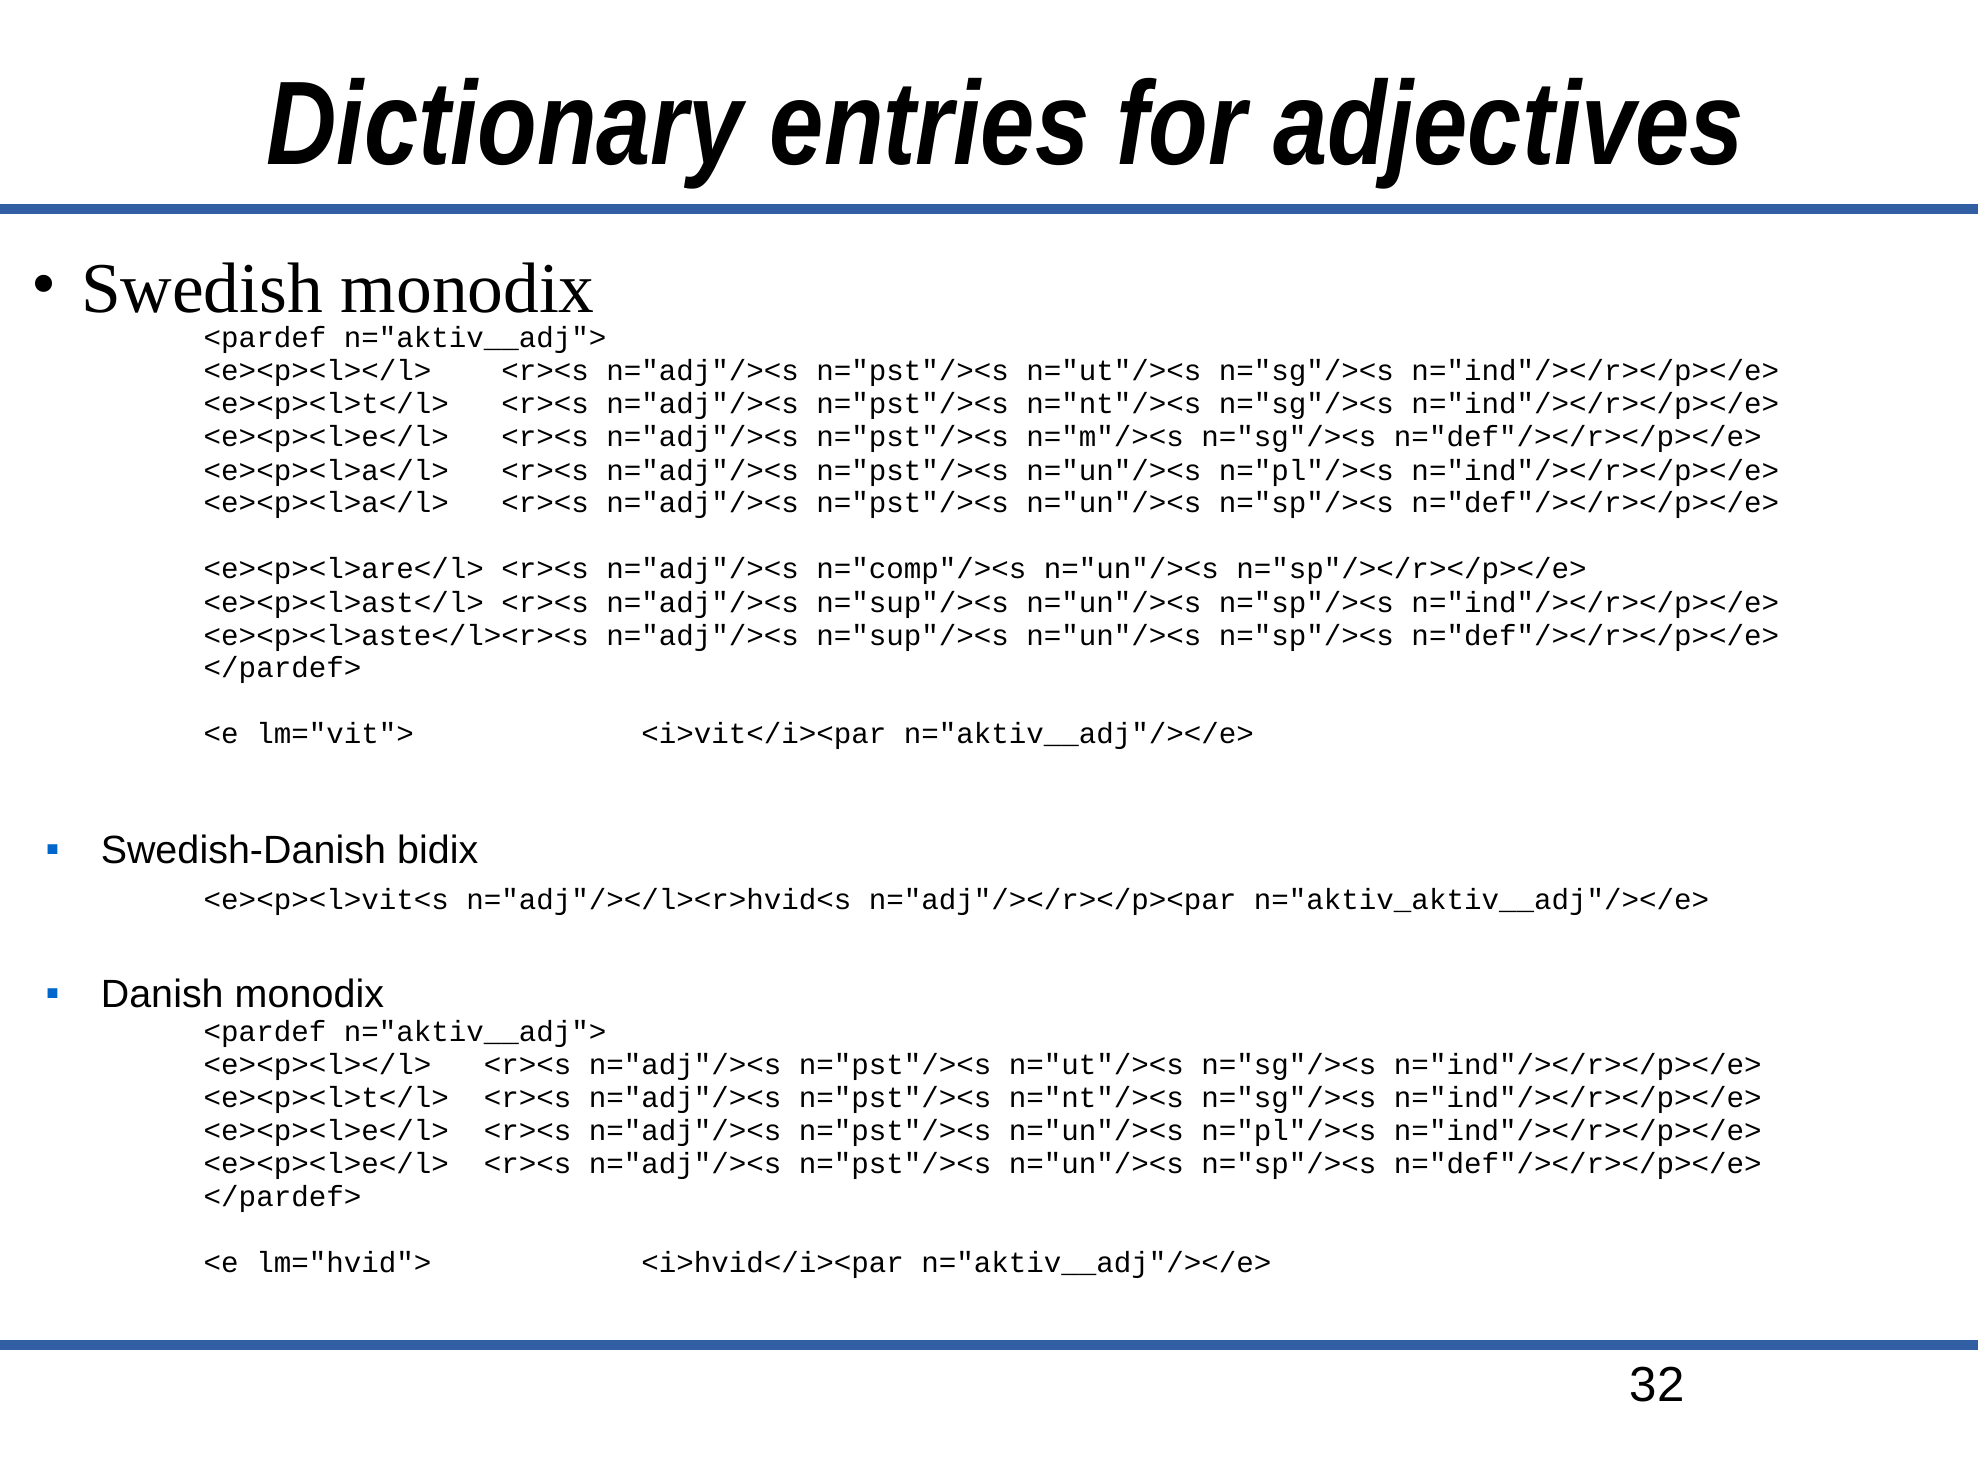

# Dictionary entries for adjectives
Swedish monodix
<pardef n="aktiv__adj">
<e><p><l></l> <r><s n="adj"/><s n="pst"/><s n="ut"/><s n="sg"/><s n="ind"/></r></p></e>
<e><p><l>t</l> <r><s n="adj"/><s n="pst"/><s n="nt"/><s n="sg"/><s n="ind"/></r></p></e>
<e><p><l>e</l> <r><s n="adj"/><s n="pst"/><s n="m"/><s n="sg"/><s n="def"/></r></p></e>
<e><p><l>a</l> <r><s n="adj"/><s n="pst"/><s n="un"/><s n="pl"/><s n="ind"/></r></p></e>
<e><p><l>a</l> <r><s n="adj"/><s n="pst"/><s n="un"/><s n="sp"/><s n="def"/></r></p></e>
<e><p><l>are</l> <r><s n="adj"/><s n="comp"/><s n="un"/><s n="sp"/></r></p></e>
<e><p><l>ast</l> <r><s n="adj"/><s n="sup"/><s n="un"/><s n="sp"/><s n="ind"/></r></p></e>
<e><p><l>aste</l><r><s n="adj"/><s n="sup"/><s n="un"/><s n="sp"/><s n="def"/></r></p></e>
</pardef>
<e lm="vit"> <i>vit</i><par n="aktiv__adj"/></e>
<e><p><l>vit<s n="adj"/></l><r>hvid<s n="adj"/></r></p><par n="aktiv_aktiv__adj"/></e>
<pardef n="aktiv__adj">
<e><p><l></l> <r><s n="adj"/><s n="pst"/><s n="ut"/><s n="sg"/><s n="ind"/></r></p></e>
<e><p><l>t</l> <r><s n="adj"/><s n="pst"/><s n="nt"/><s n="sg"/><s n="ind"/></r></p></e>
<e><p><l>e</l> <r><s n="adj"/><s n="pst"/><s n="un"/><s n="pl"/><s n="ind"/></r></p></e>
<e><p><l>e</l> <r><s n="adj"/><s n="pst"/><s n="un"/><s n="sp"/><s n="def"/></r></p></e>
</pardef>
<e lm="hvid"> <i>hvid</i><par n="aktiv__adj"/></e>
Swedish-Danish bidix
Danish monodix